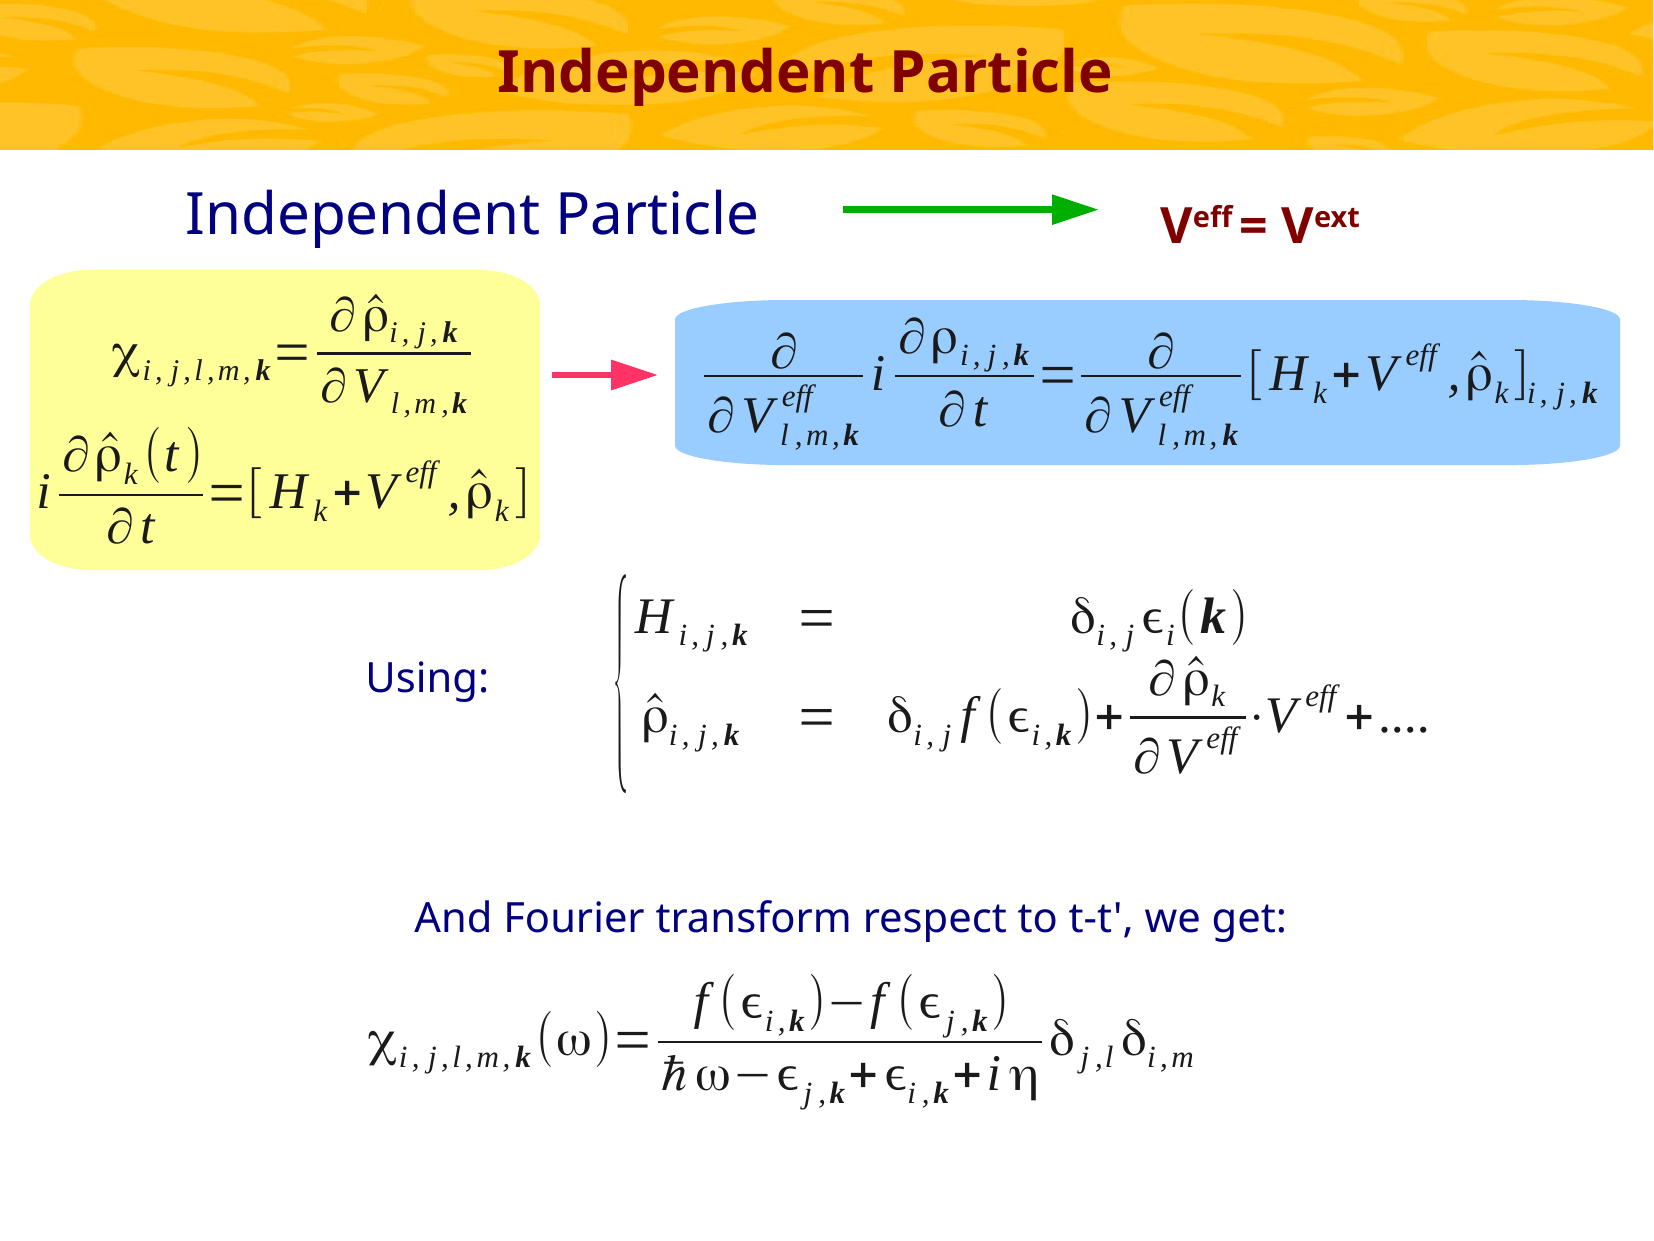

Independent Particle
Independent Particle
Veff = Vext
Using:
And Fourier transform respect to t-t', we get: